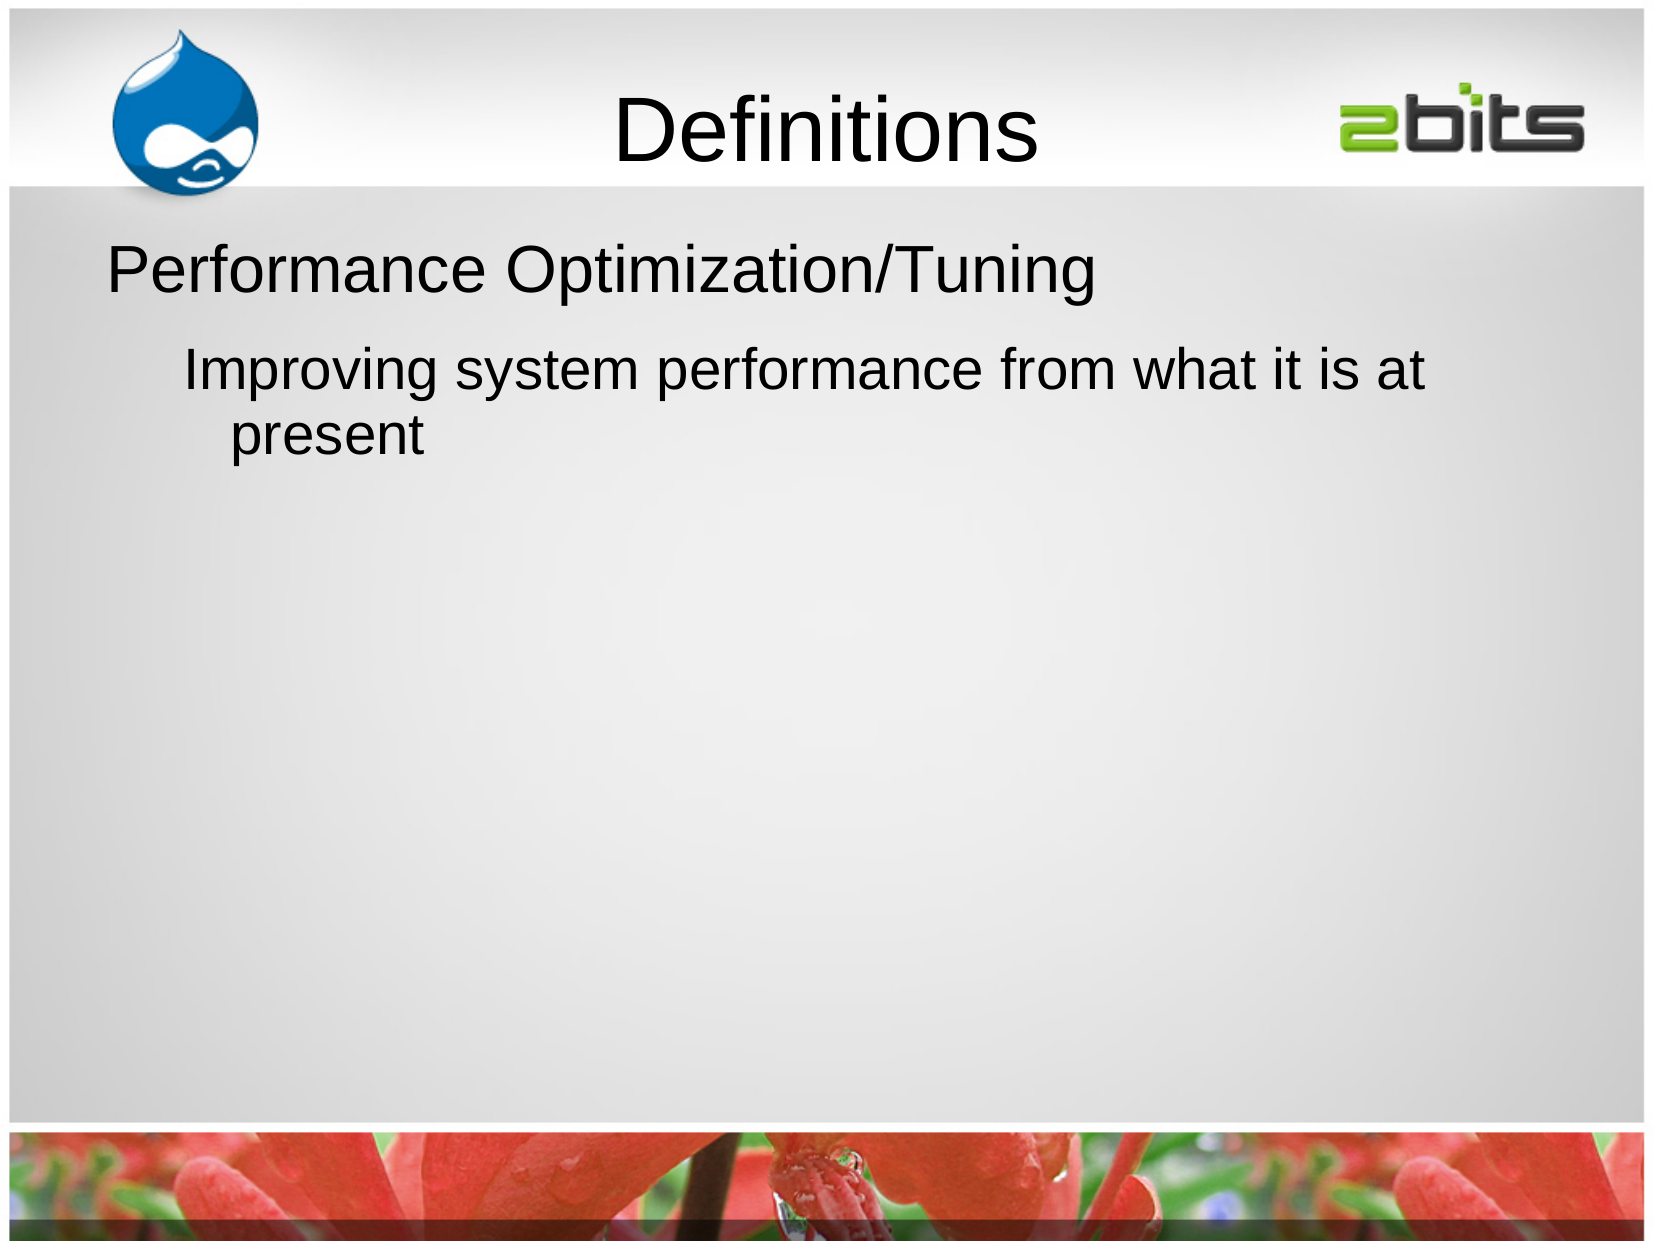

# Definitions
Performance Optimization/Tuning
Improving system performance from what it is at present